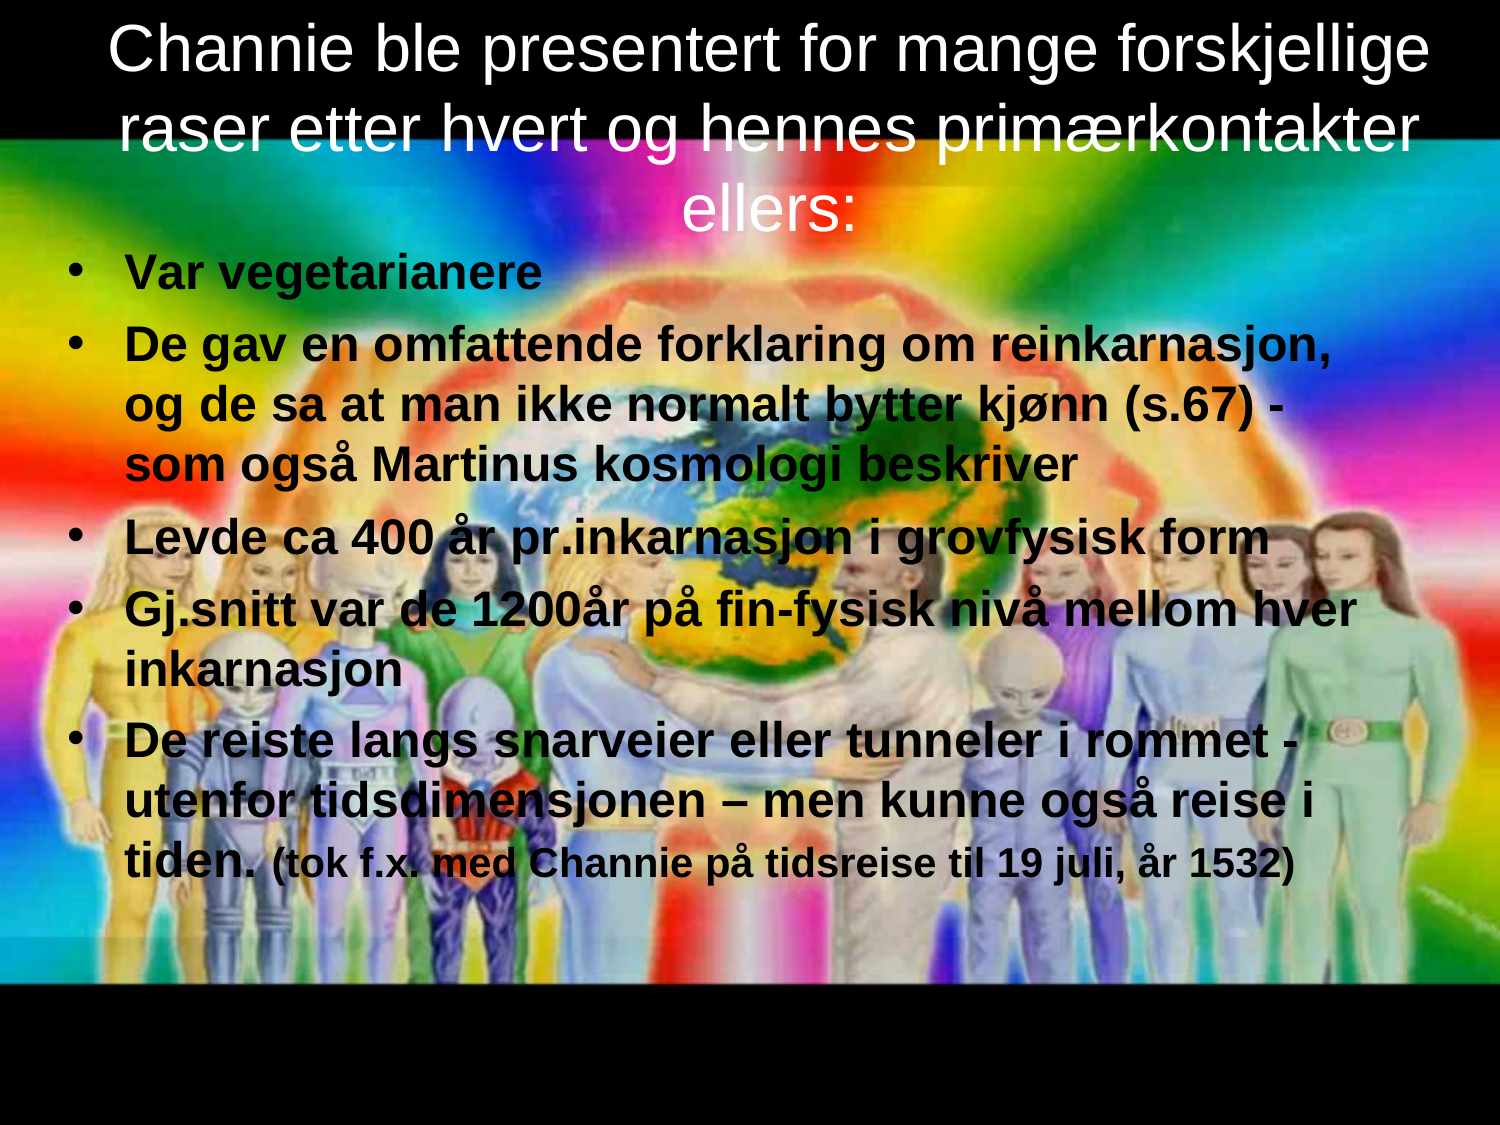

# Channie ble presentert for mange forskjellige raser etter hvert og hennes primærkontakter ellers:
Var vegetarianere
De gav en omfattende forklaring om reinkarnasjon, og de sa at man ikke normalt bytter kjønn (s.67) - som også Martinus kosmologi beskriver
Levde ca 400 år pr.inkarnasjon i grovfysisk form
Gj.snitt var de 1200år på fin-fysisk nivå mellom hver inkarnasjon
De reiste langs snarveier eller tunneler i rommet - utenfor tidsdimensjonen – men kunne også reise i tiden. (tok f.x. med Channie på tidsreise til 19 juli, år 1532)